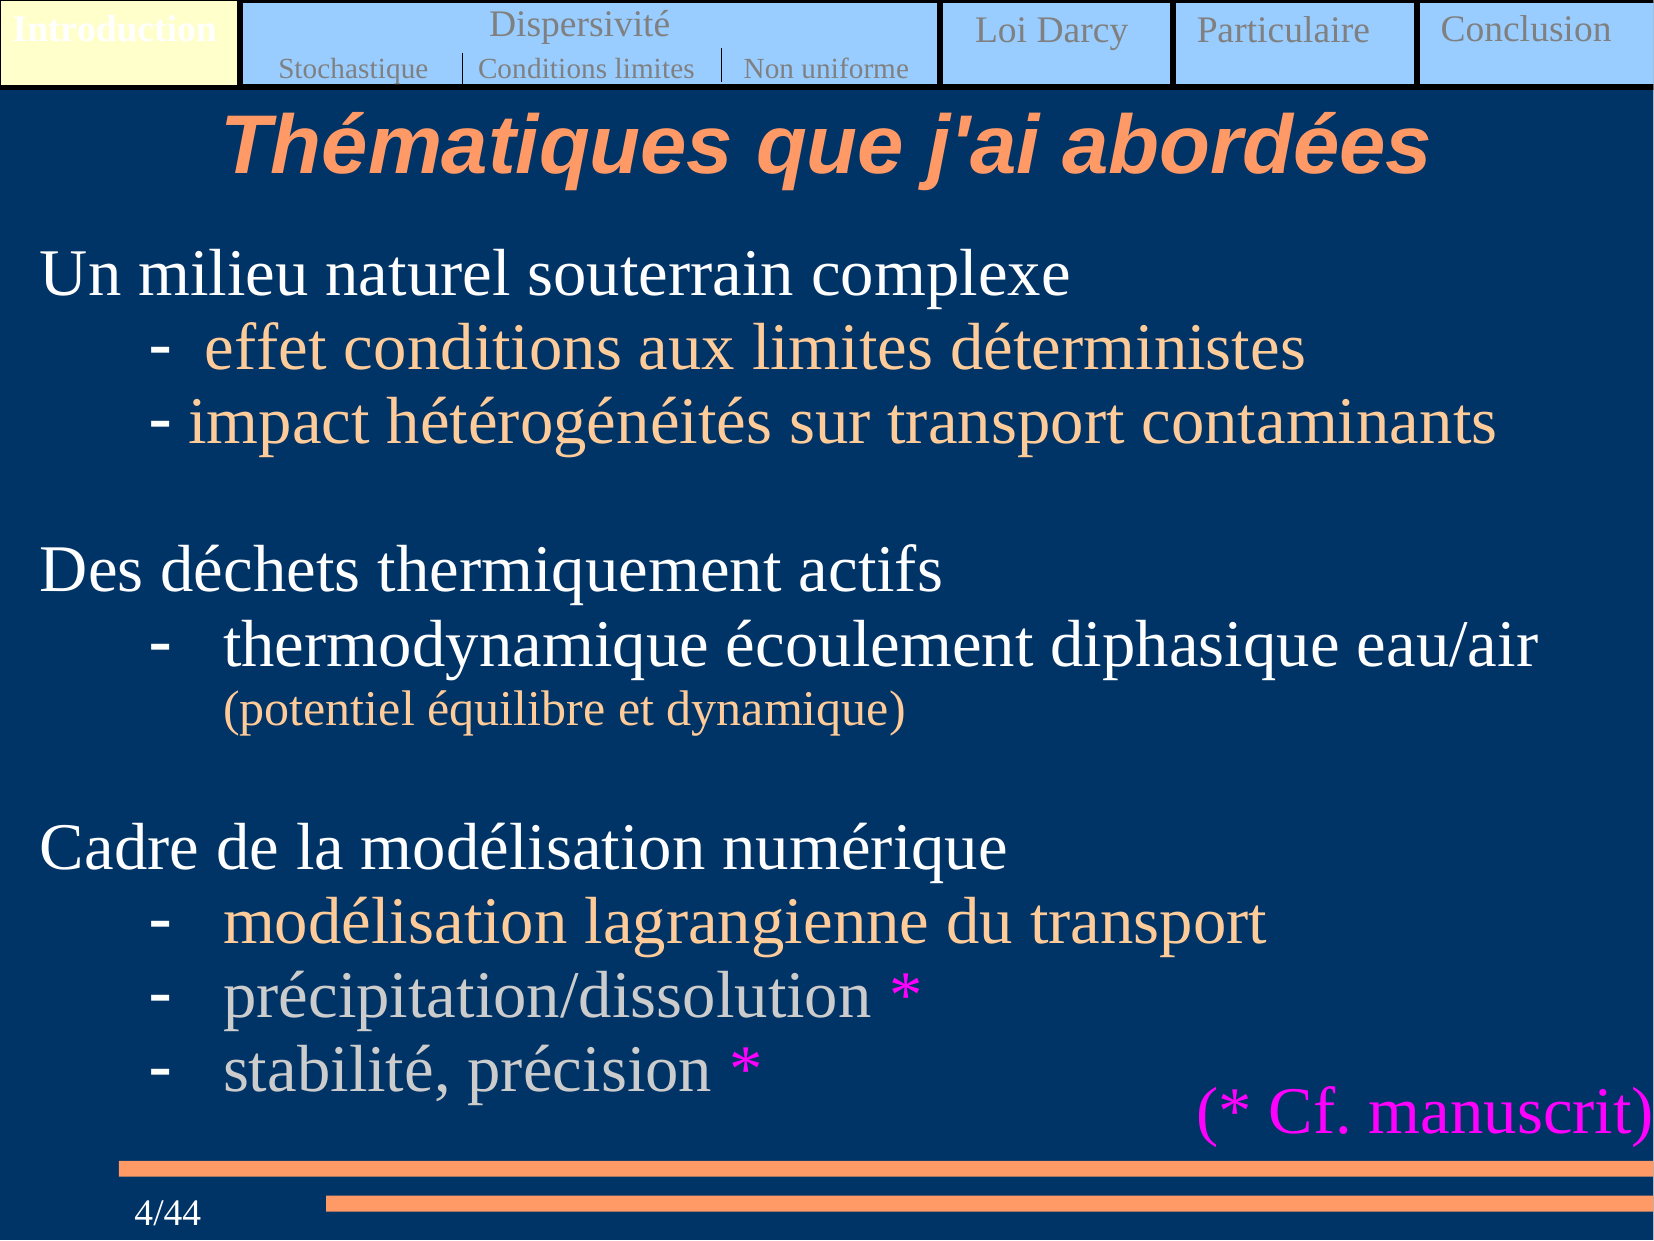

Dispersivité
Introduction
Conclusion
Loi Darcy
Particulaire
Stochastique
Conditions limites
Non uniforme
# Thématiques que j'ai abordées
Un milieu naturel souterrain complexe
	- effet conditions aux limites déterministes
	- impact hétérogénéités sur transport contaminants
Des déchets thermiquement actifs
	-	thermodynamique écoulement diphasique eau/air
		(potentiel équilibre et dynamique)
Cadre de la modélisation numérique
	-	modélisation lagrangienne du transport
	-	précipitation/dissolution *
	-	stabilité, précision *
(* Cf. manuscrit)